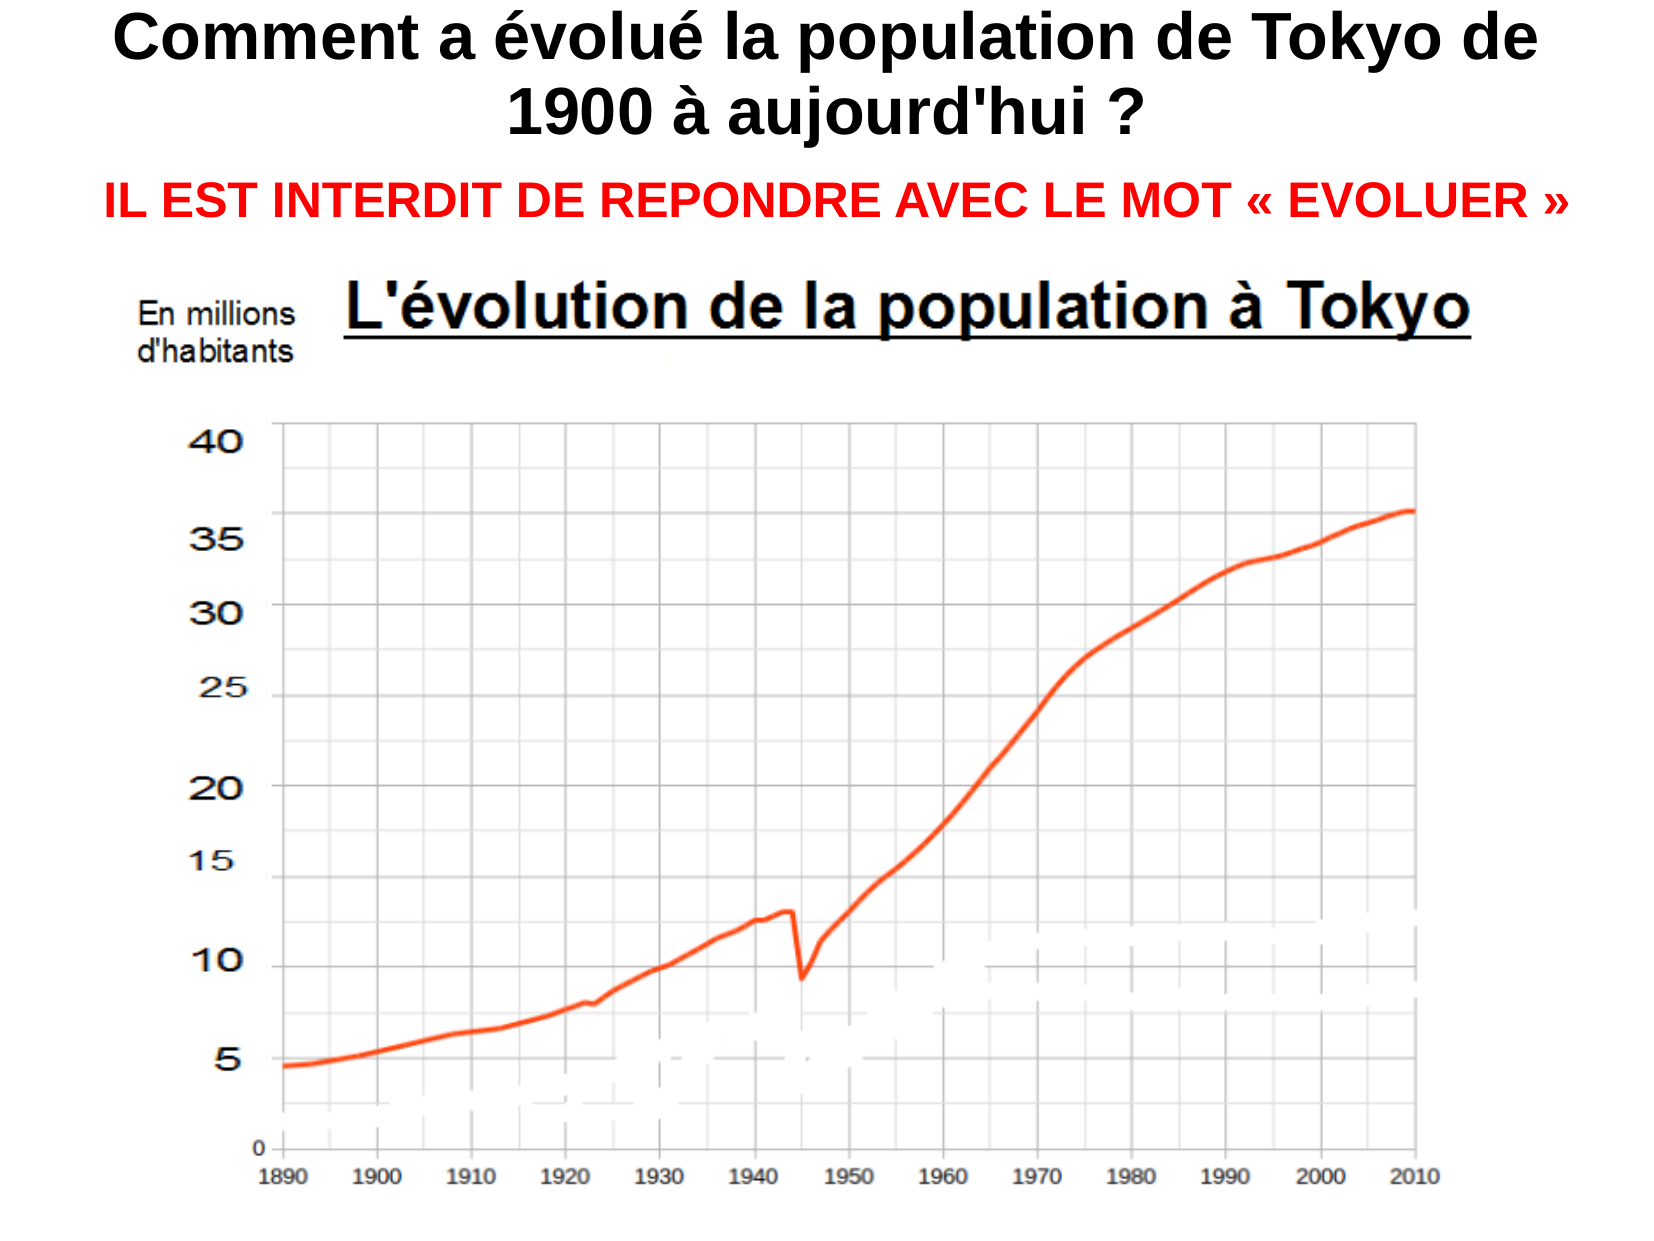

# Comment a évolué la population de Tokyo de 1900 à aujourd'hui ?
IL EST INTERDIT DE REPONDRE AVEC LE MOT « EVOLUER »